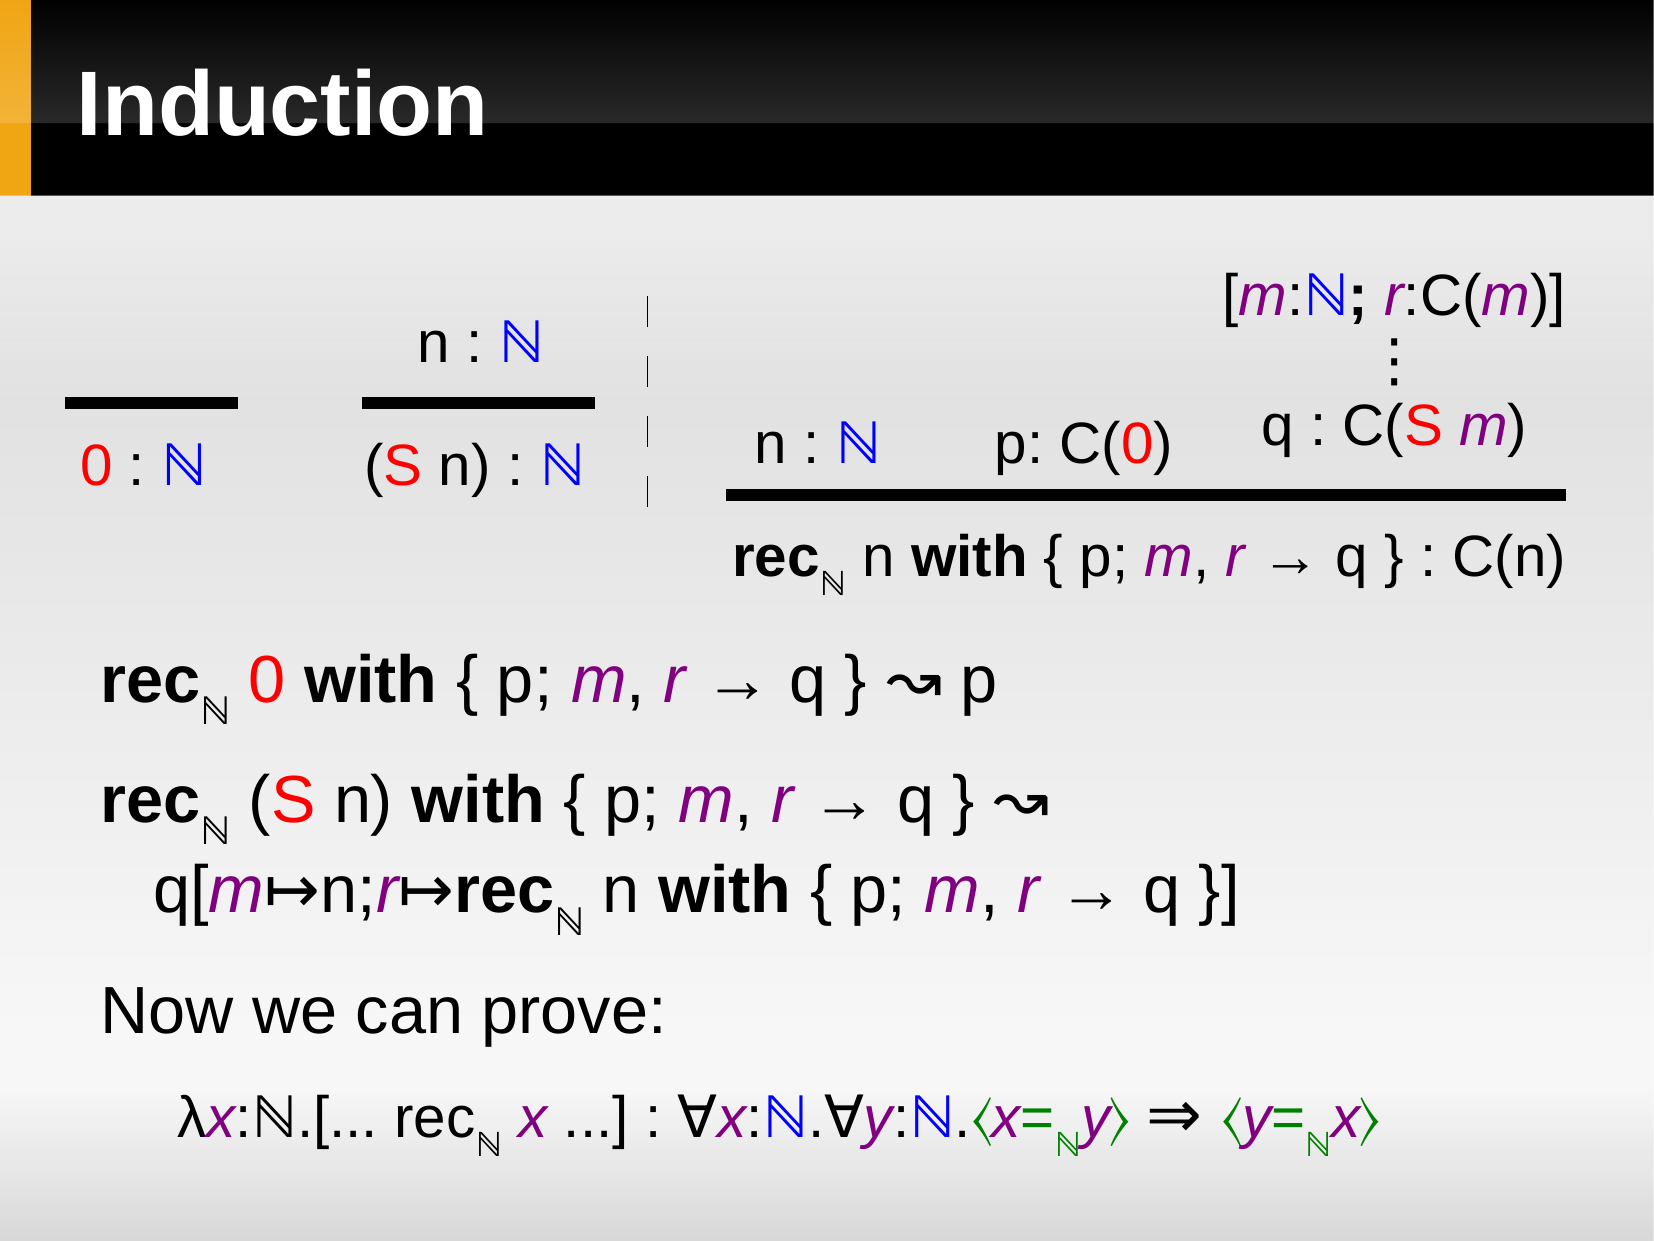

# Induction
[m:ℕ; r:C(m)]
⋮
q : C(S m)
n : ℕ
n : ℕ p: C(0)
0 : ℕ
(S n) : ℕ
recℕ n with { p; m, r → q } : C(n)
recℕ 0 with { p; m, r → q } ↝ p
recℕ (S n) with { p; m, r → q } ↝
q[m↦n;r↦recℕ n with { p; m, r → q }]
Now we can prove:
λx:ℕ.[... recℕ x ...] : ∀x:ℕ.∀y:ℕ.〈x=ℕy〉 ⇒ 〈y=ℕx〉